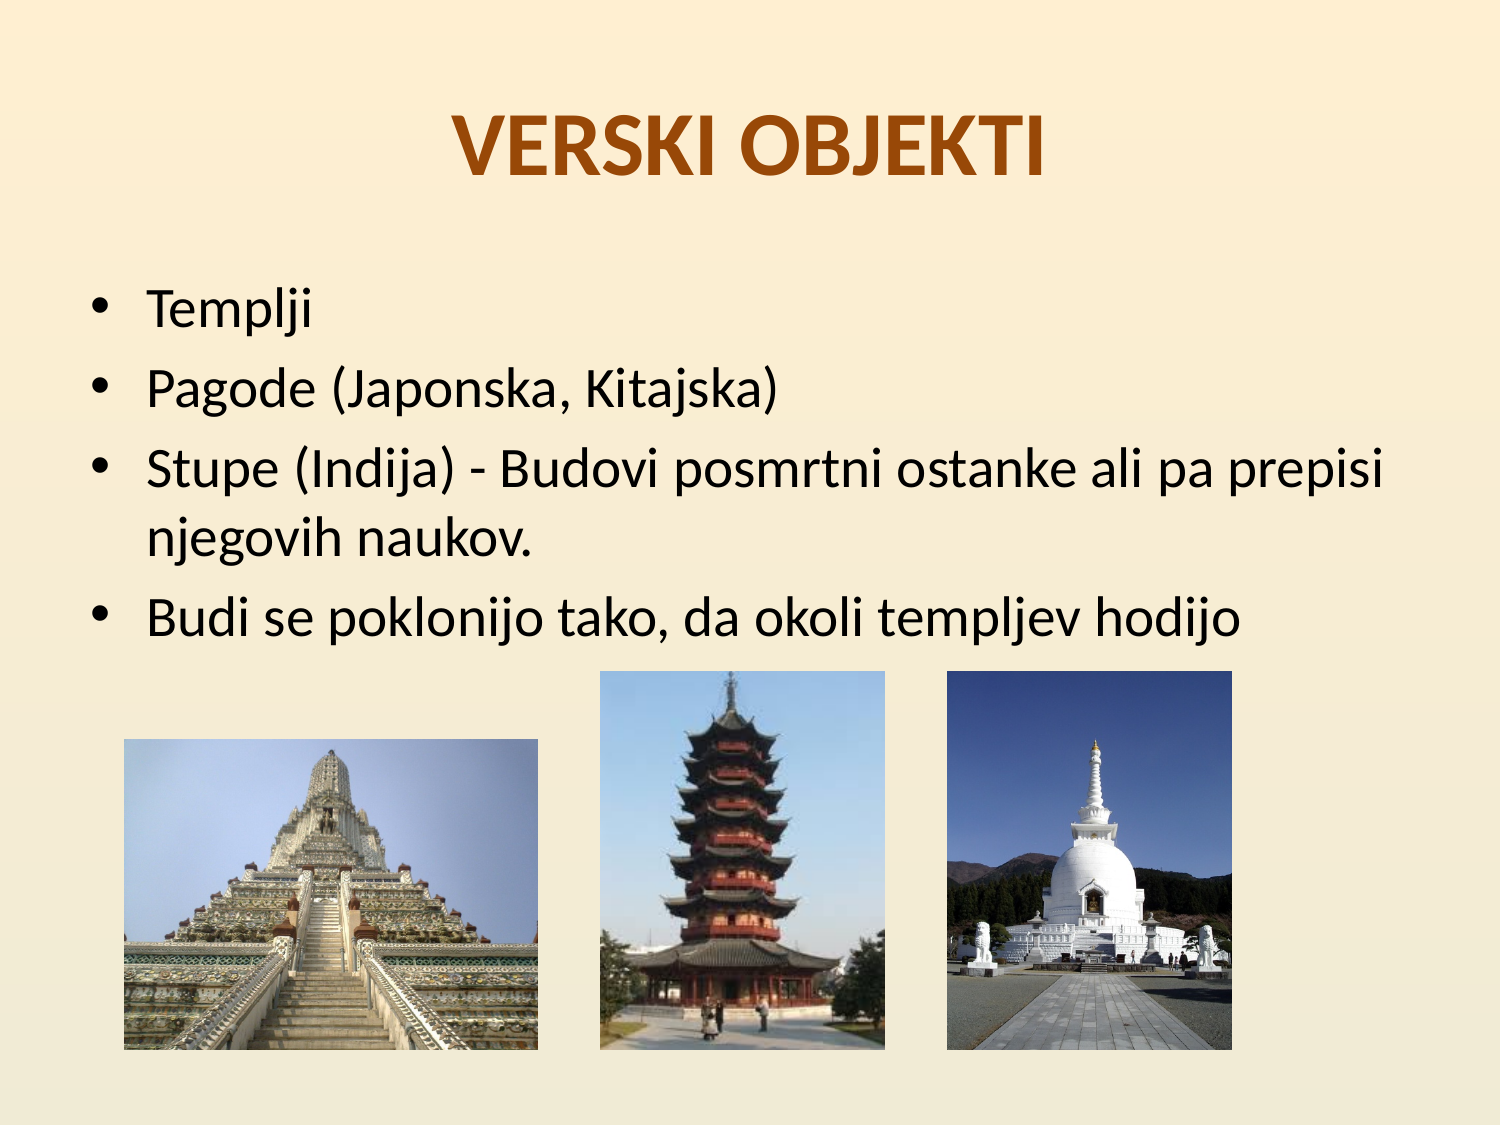

# VERSKI OBJEKTI
Templji
Pagode (Japonska, Kitajska)
Stupe (Indija) - Budovi posmrtni ostanke ali pa prepisi njegovih naukov.
Budi se poklonijo tako, da okoli templjev hodijo